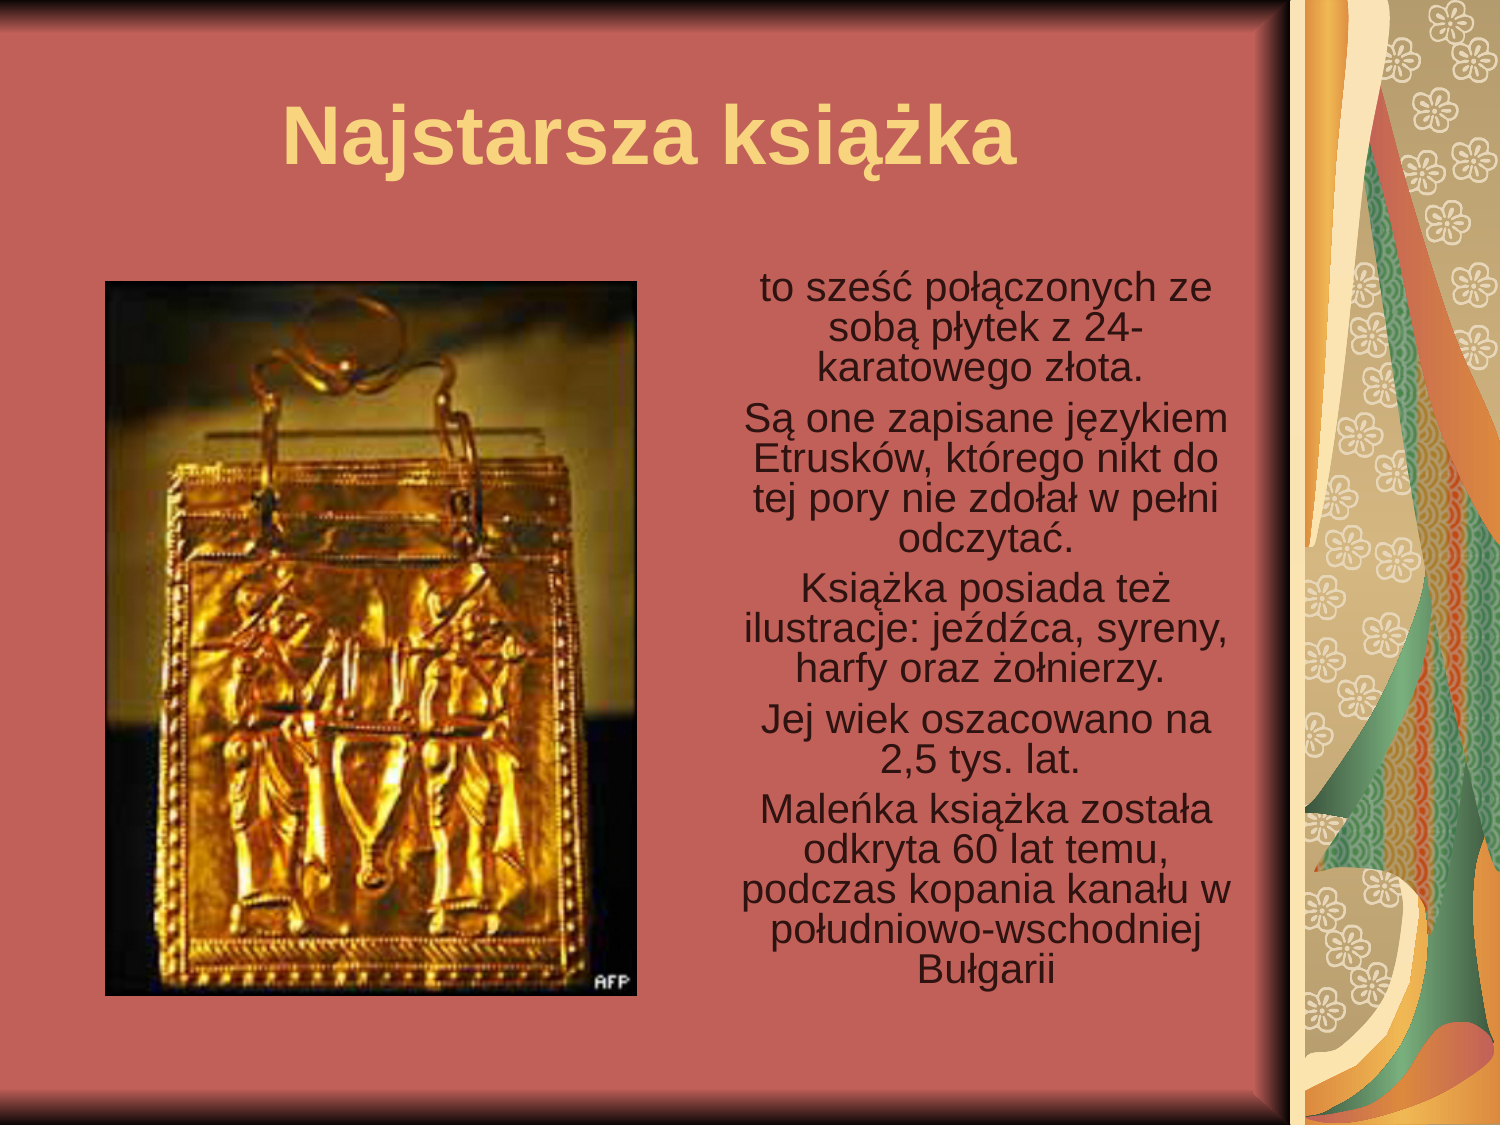

# Najstarsza książka
	to sześć połączonych ze sobą płytek z 24-karatowego złota.
	Są one zapisane językiem Etrusków, którego nikt do tej pory nie zdołał w pełni odczytać.
	Książka posiada też ilustracje: jeźdźca, syreny, harfy oraz żołnierzy.
	Jej wiek oszacowano na 2,5 tys. lat.
	Maleńka książka została odkryta 60 lat temu, podczas kopania kanału w południowo-wschodniej Bułgarii